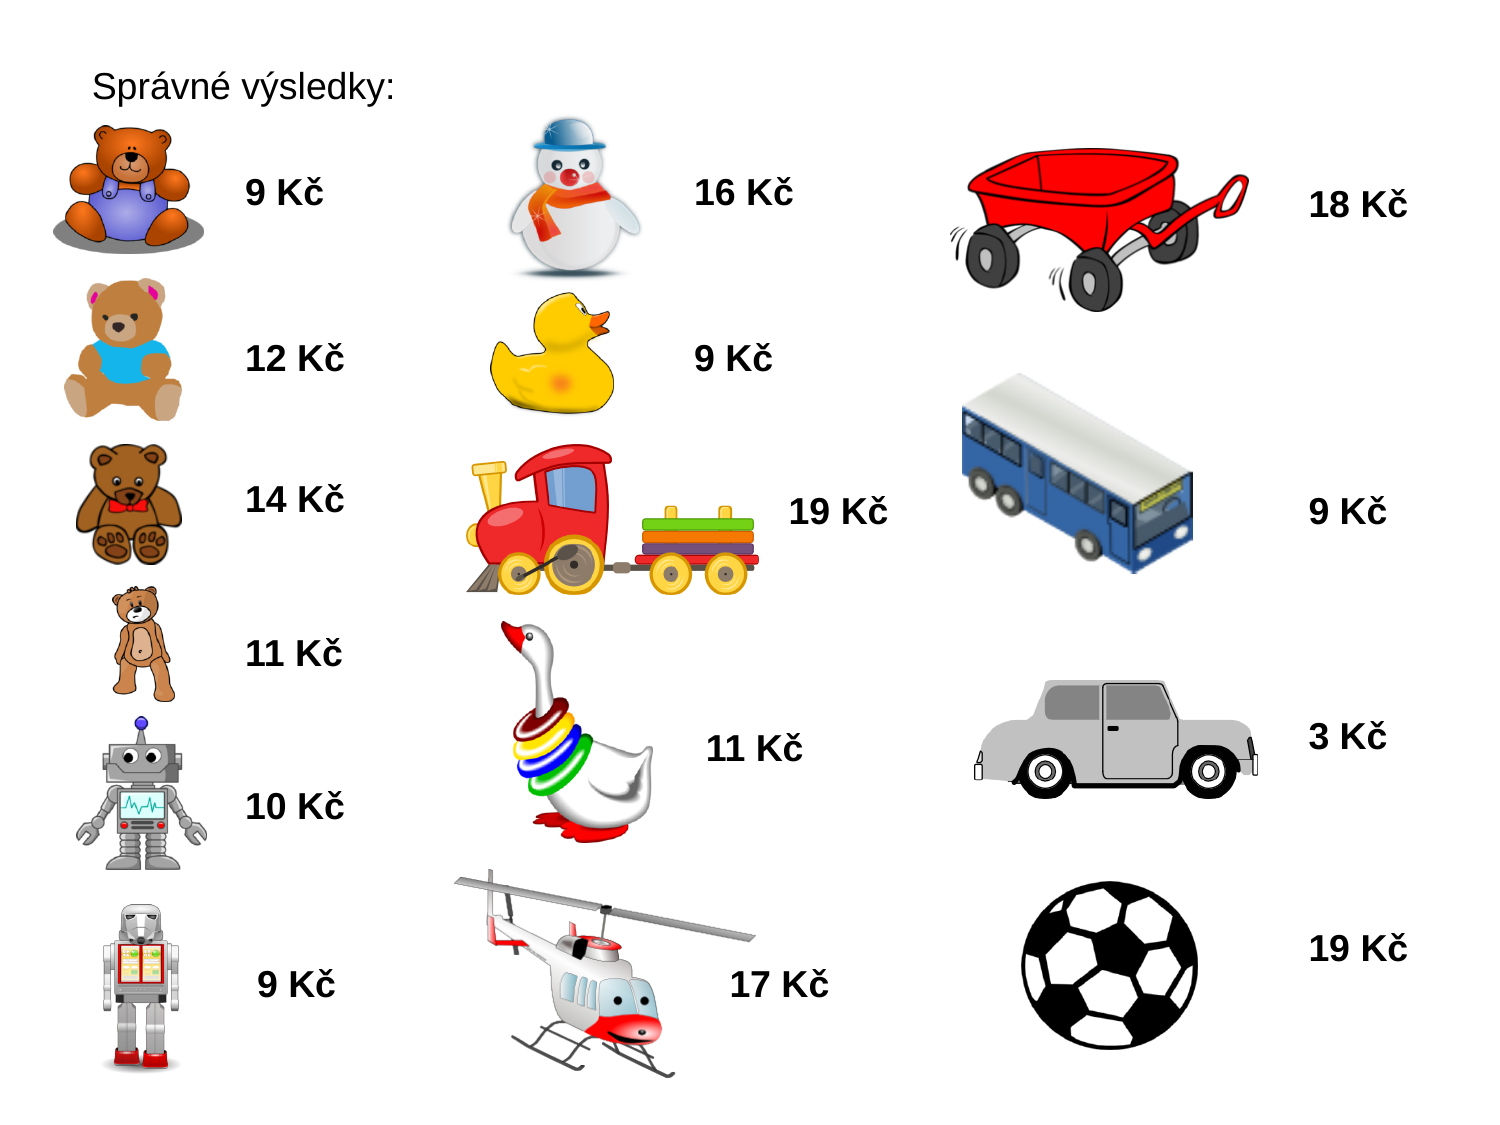

Správné výsledky:
9 Kč
16 Kč
18 Kč
12 Kč
9 Kč
14 Kč
19 Kč
9 Kč
11 Kč
3 Kč
11 Kč
10 Kč
19 Kč
9 Kč
17 Kč